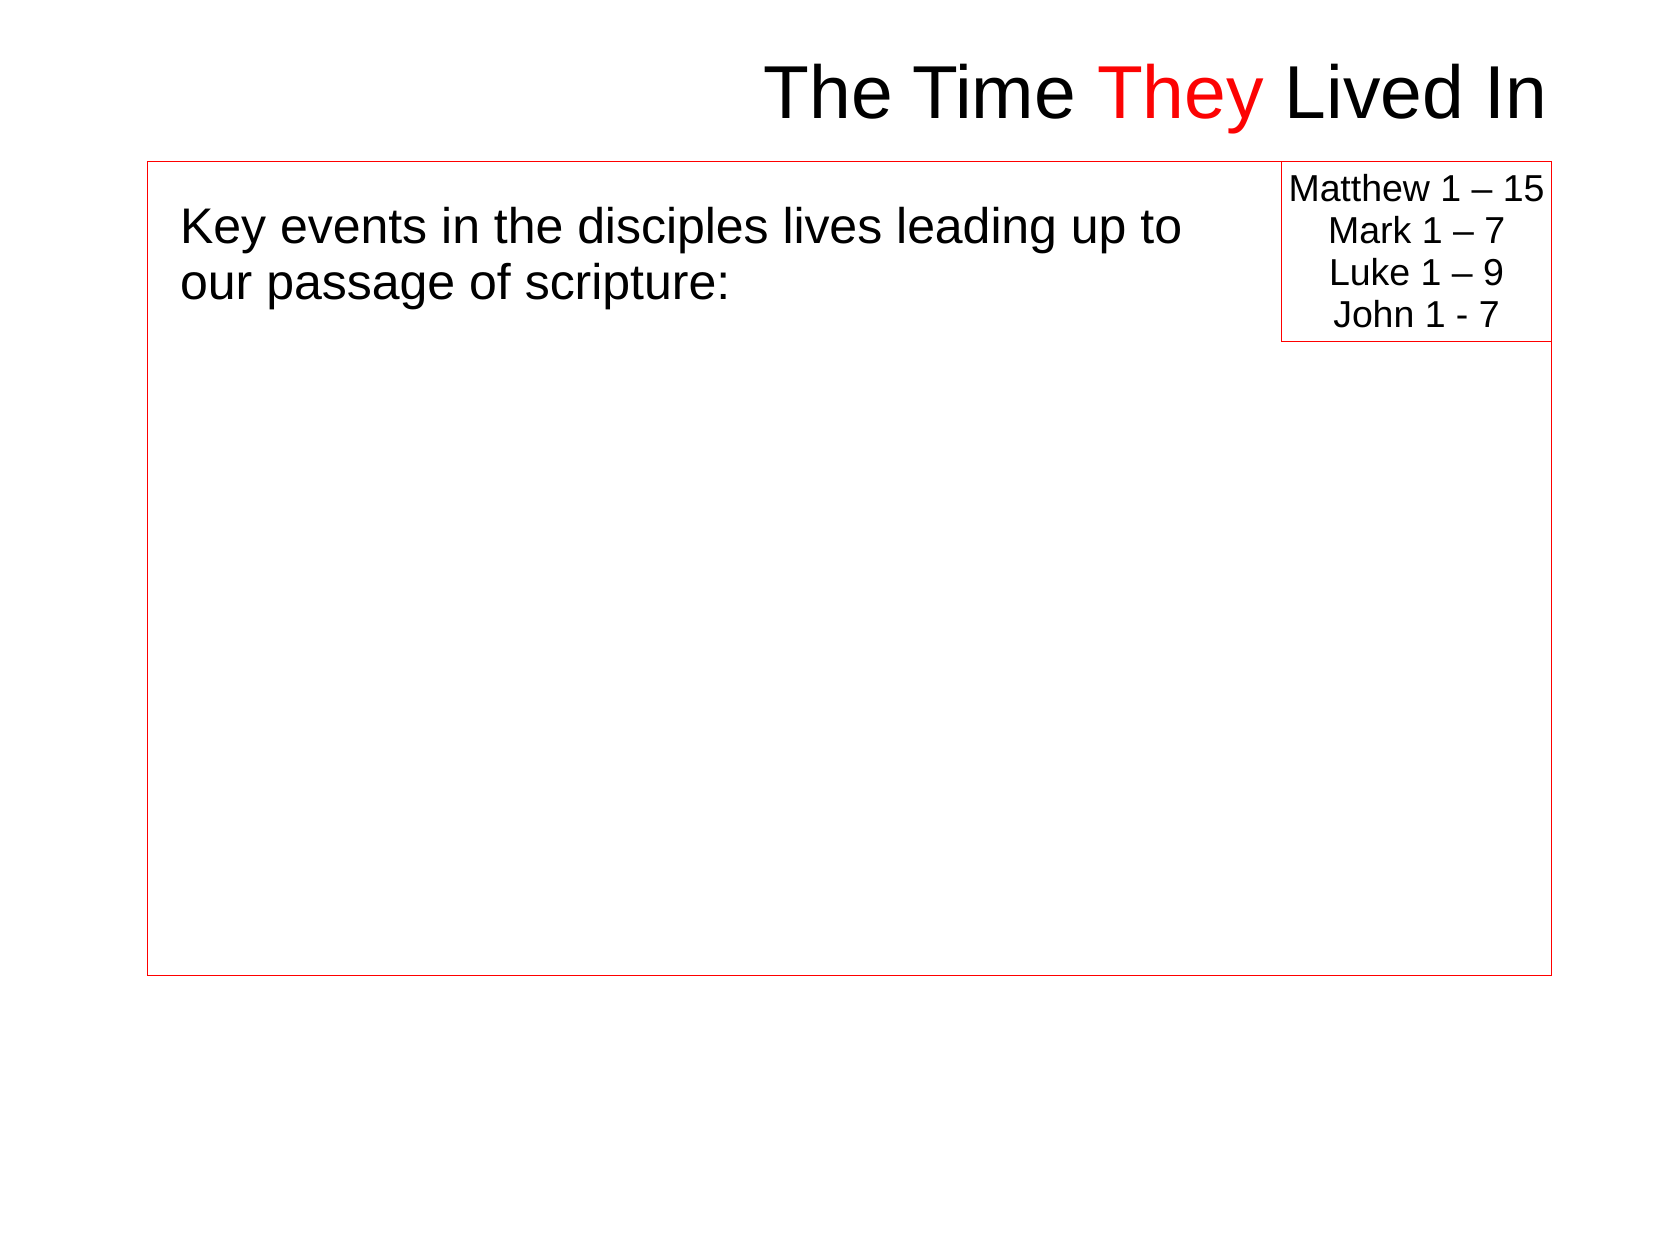

The Time They Lived In
Matthew 1 – 15
Mark 1 – 7
Luke 1 – 9
John 1 - 7
Key events in the disciples lives leading up to
our passage of scripture: